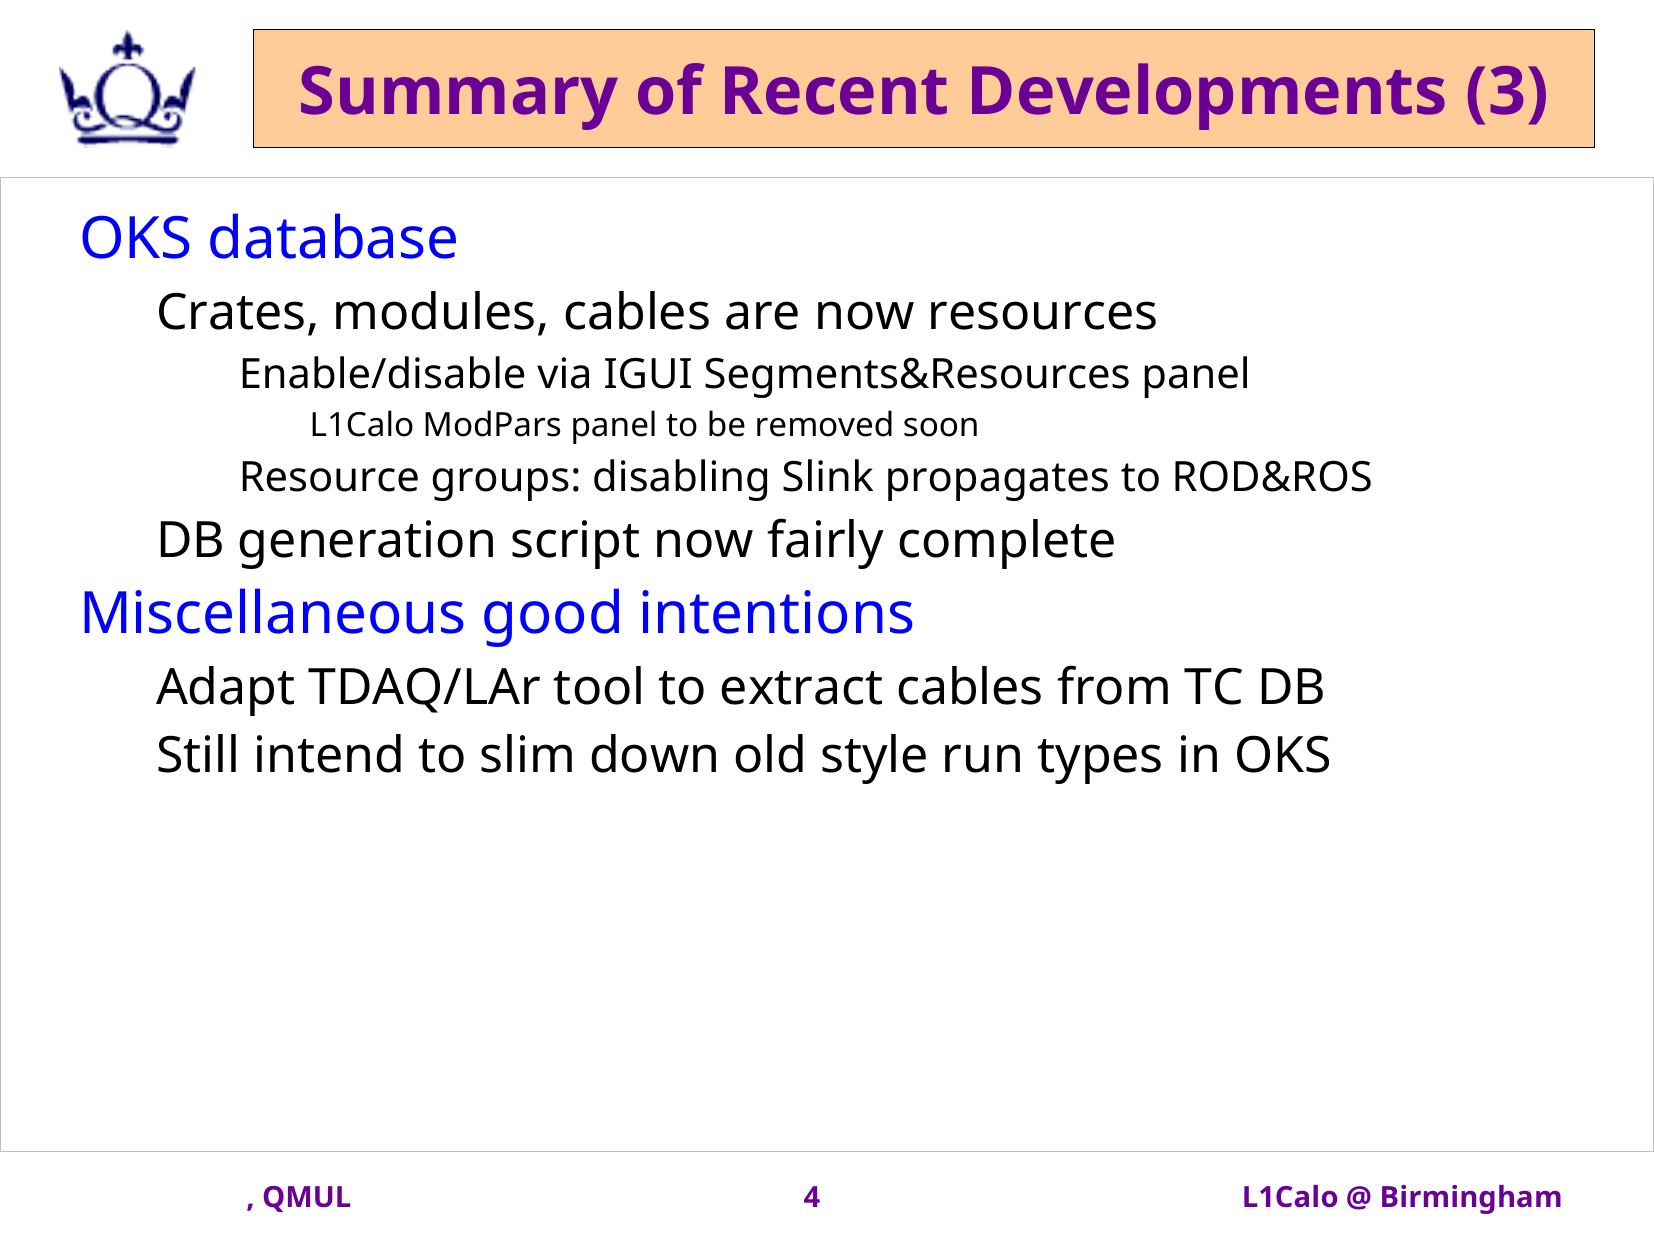

# Summary of Recent Developments (3)
OKS database
Crates, modules, cables are now resources
Enable/disable via IGUI Segments&Resources panel
L1Calo ModPars panel to be removed soon
Resource groups: disabling Slink propagates to ROD&ROS
DB generation script now fairly complete
Miscellaneous good intentions
Adapt TDAQ/LAr tool to extract cables from TC DB
Still intend to slim down old style run types in OKS